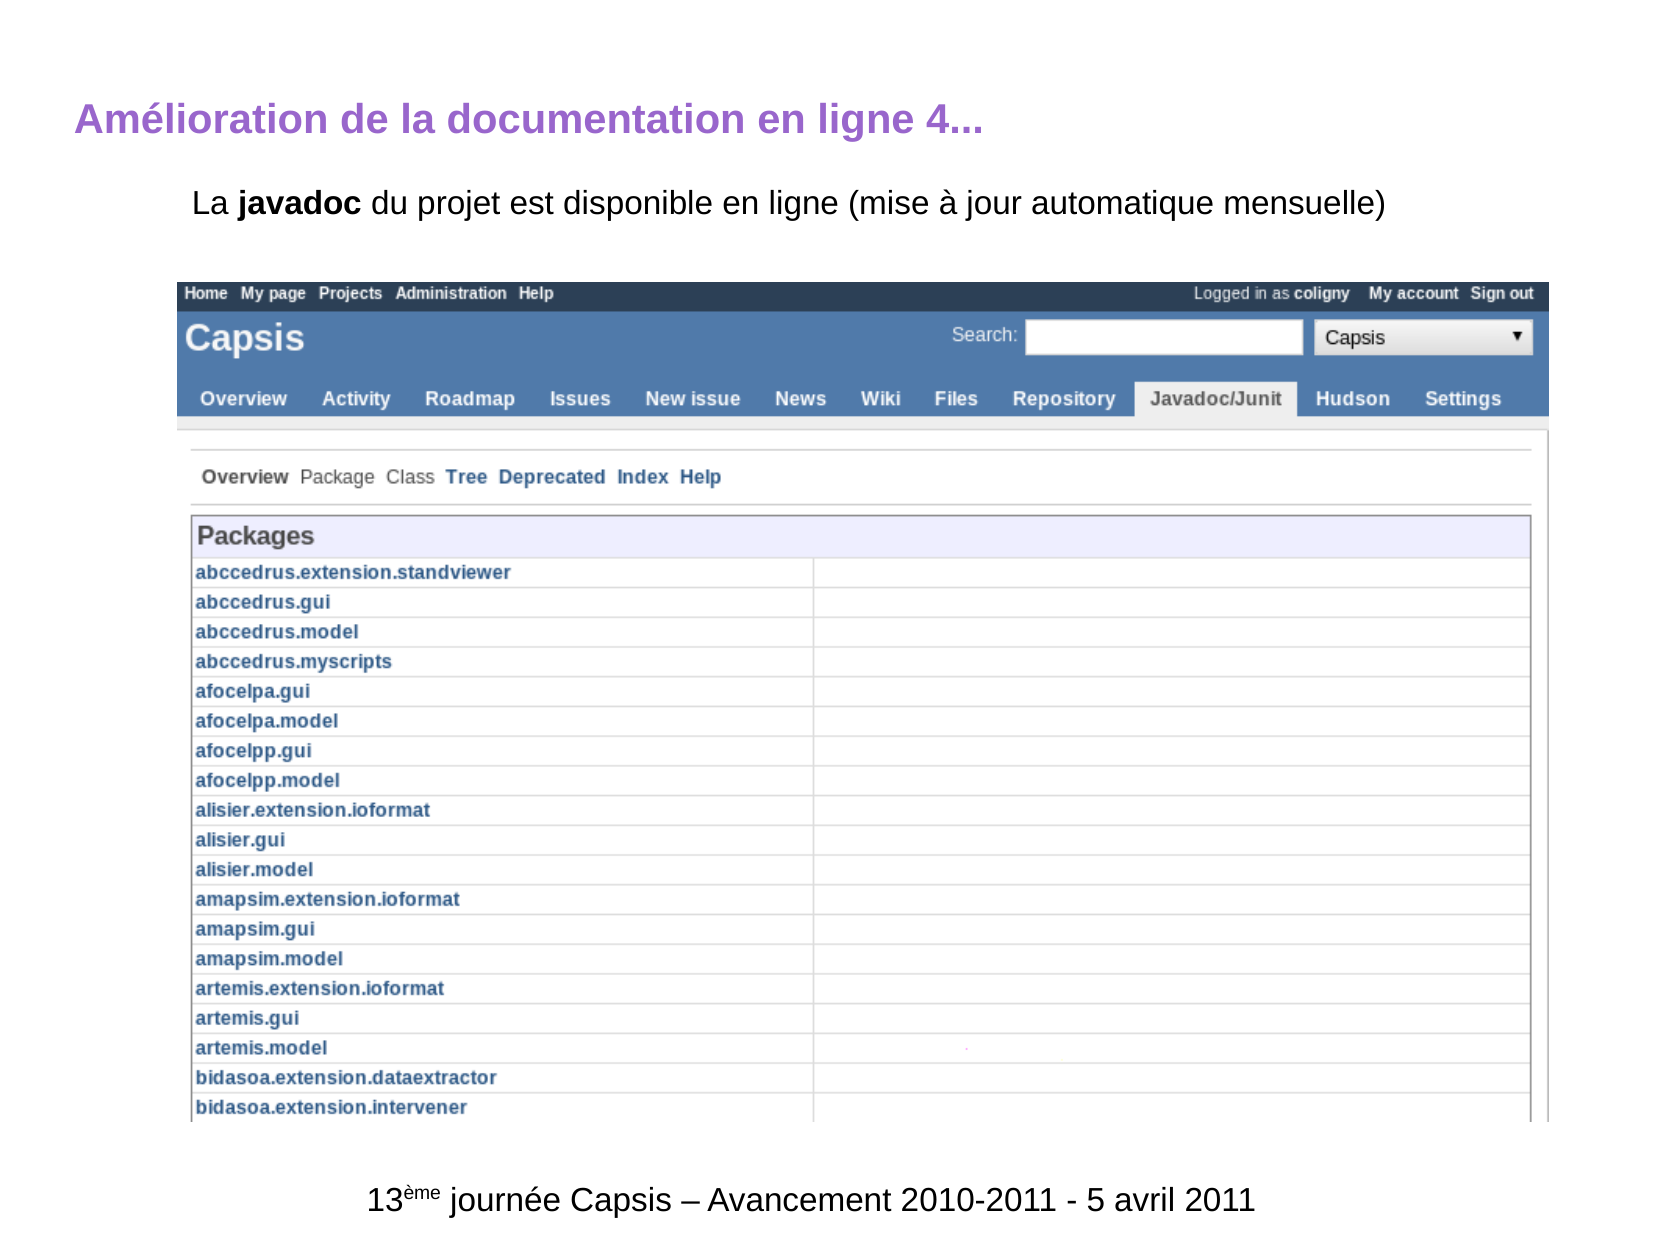

Amélioration de la documentation en ligne 4...
La javadoc du projet est disponible en ligne (mise à jour automatique mensuelle)